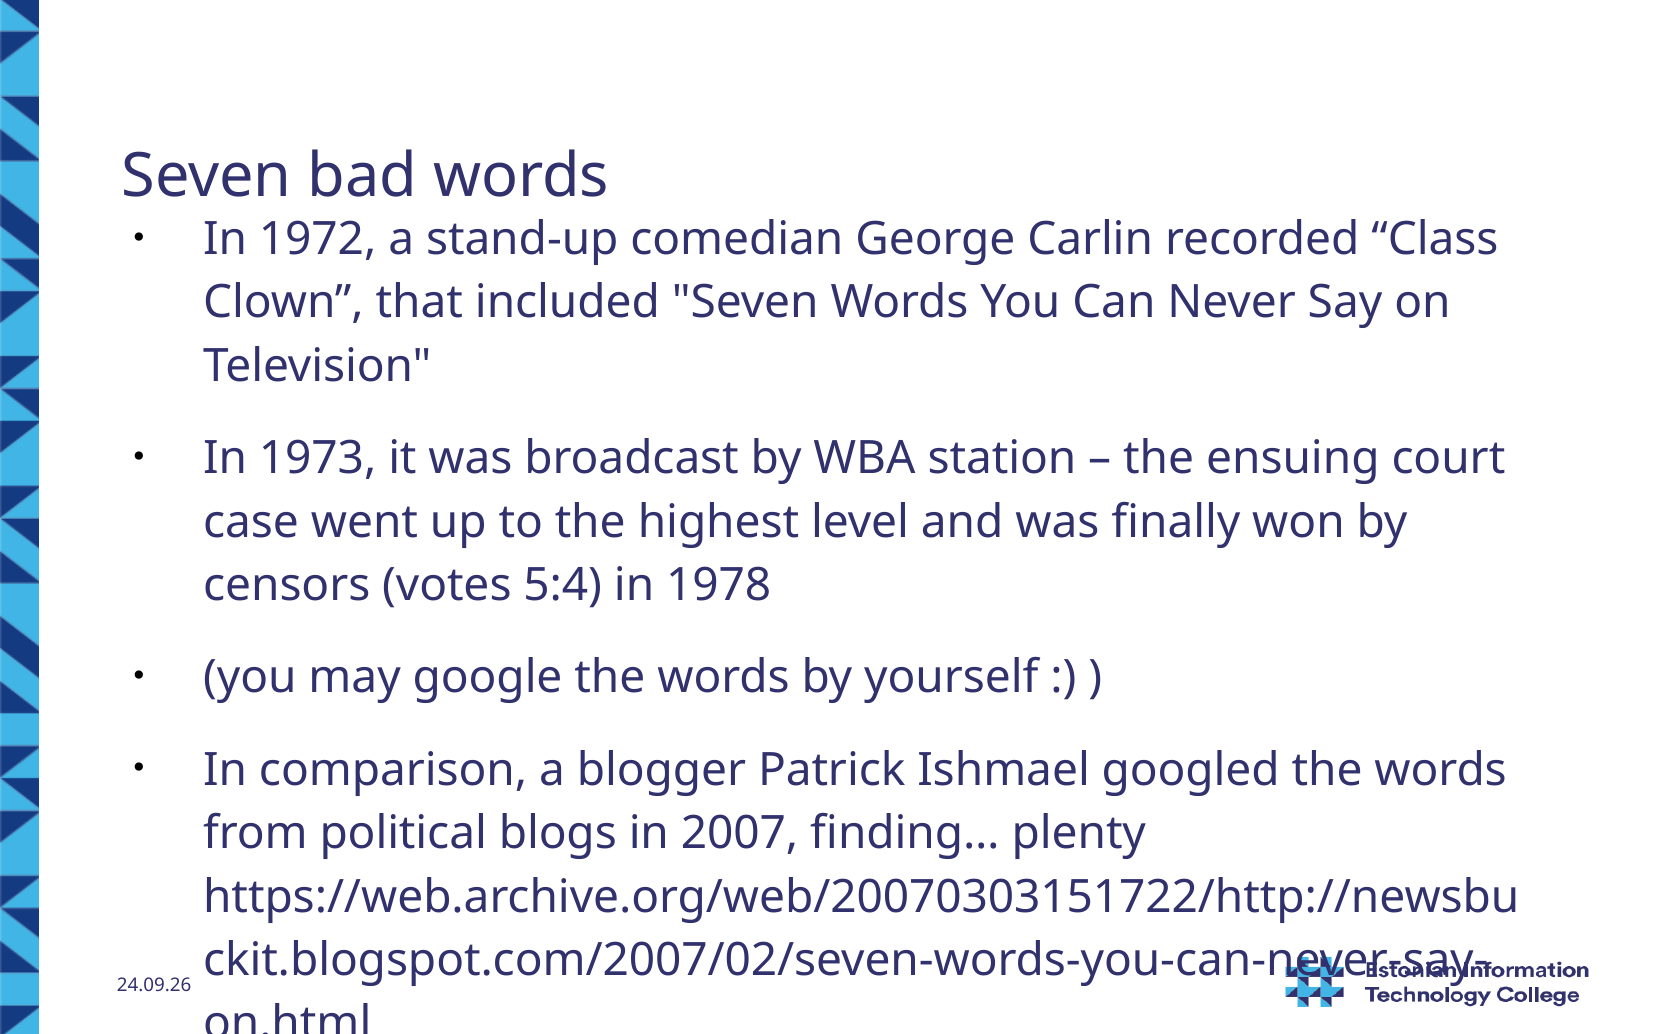

# Seven bad words
In 1972, a stand-up comedian George Carlin recorded “Class Clown”, that included "Seven Words You Can Never Say on Television"
In 1973, it was broadcast by WBA station – the ensuing court case went up to the highest level and was finally won by censors (votes 5:4) in 1978
(you may google the words by yourself :) )
In comparison, a blogger Patrick Ishmael googled the words from political blogs in 2007, finding… plenty https://web.archive.org/web/20070303151722/http://newsbuckit.blogspot.com/2007/02/seven-words-you-can-never-say-on.html